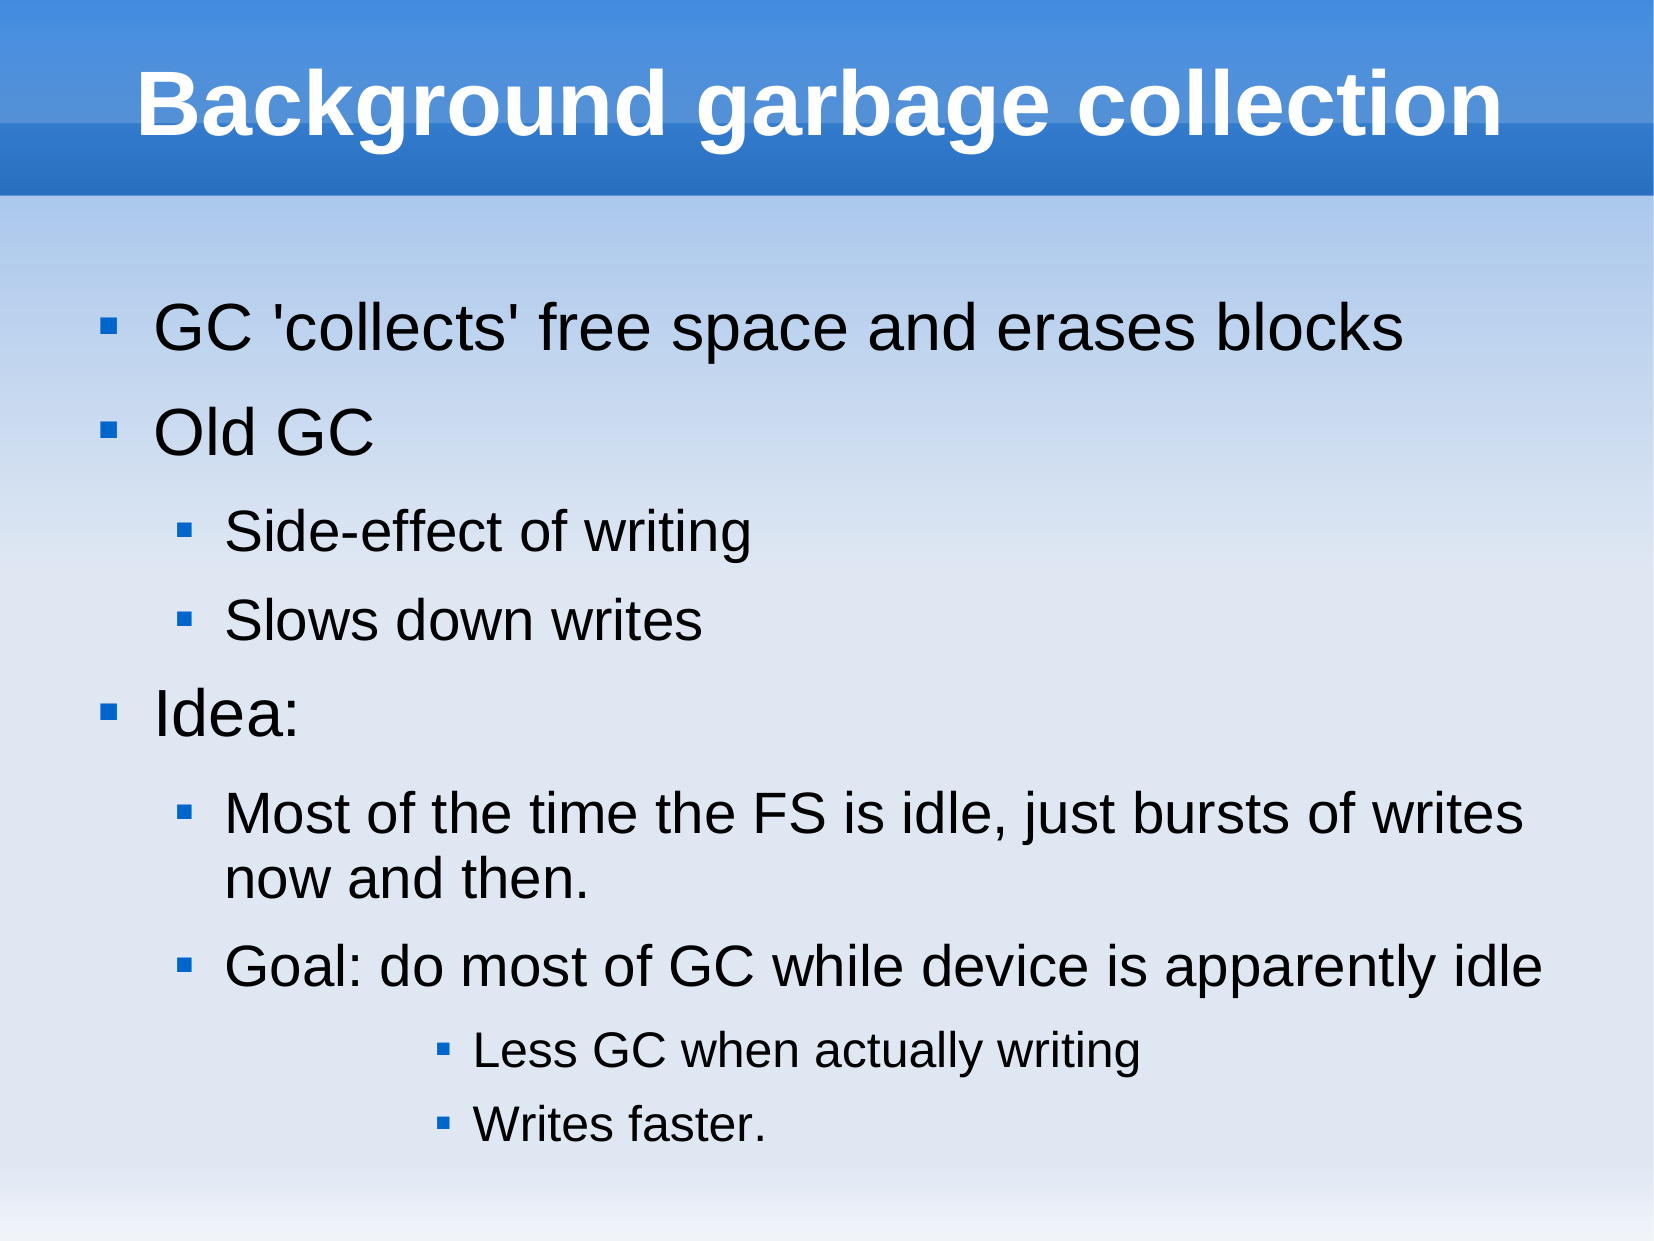

# Background garbage collection
GC 'collects' free space and erases blocks
Old GC
Side-effect of writing
Slows down writes
Idea:
Most of the time the FS is idle, just bursts of writes now and then.
Goal: do most of GC while device is apparently idle
Less GC when actually writing
Writes faster.